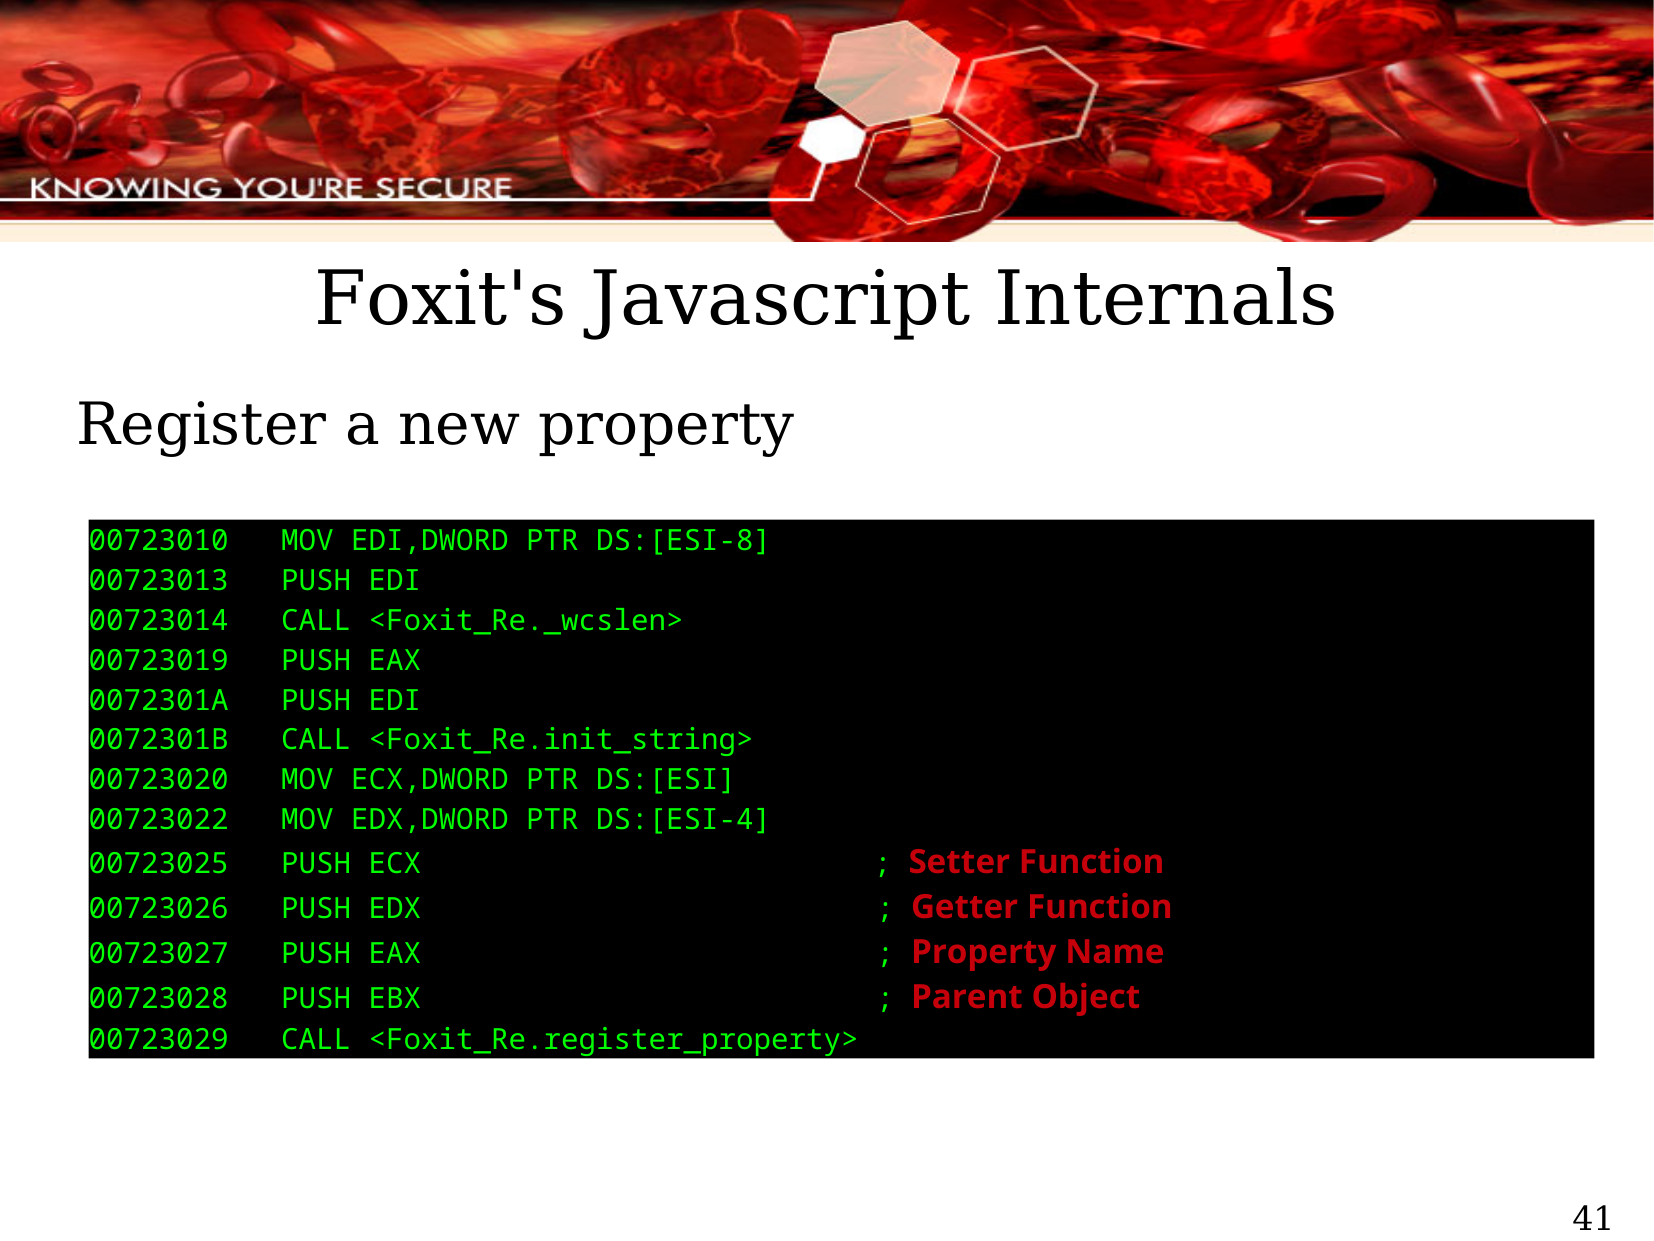

# Foxit's Javascript Internals
Register a new property
00723010 MOV EDI,DWORD PTR DS:[ESI-8]
00723013 PUSH EDI
00723014 CALL <Foxit_Re._wcslen>
00723019 PUSH EAX
0072301A PUSH EDI
0072301B CALL <Foxit_Re.init_string>
00723020 MOV ECX,DWORD PTR DS:[ESI]
00723022 MOV EDX,DWORD PTR DS:[ESI-4]
00723025 PUSH ECX						 ; Setter Function
00723026 PUSH EDX ; Getter Function
00723027 PUSH EAX ; Property Name
00723028 PUSH EBX ; Parent Object
00723029 CALL <Foxit_Re.register_property>